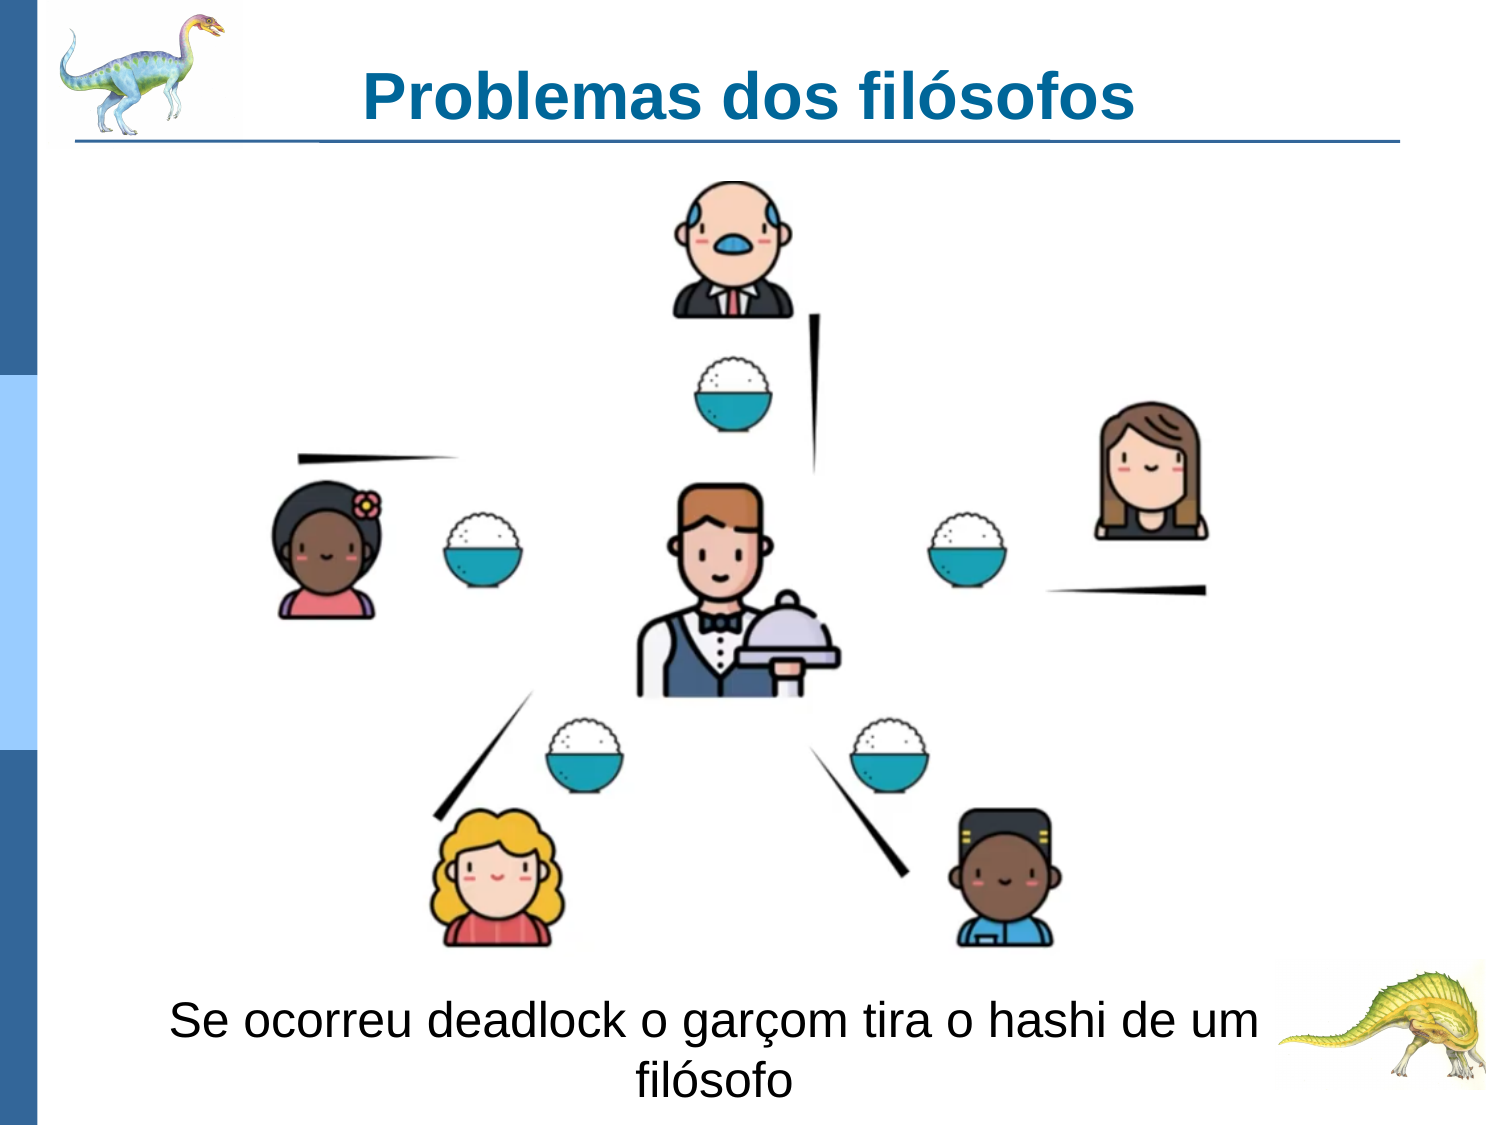

Problemas dos filósofos
Se ocorreu deadlock o garçom tira o hashi de um filósofo